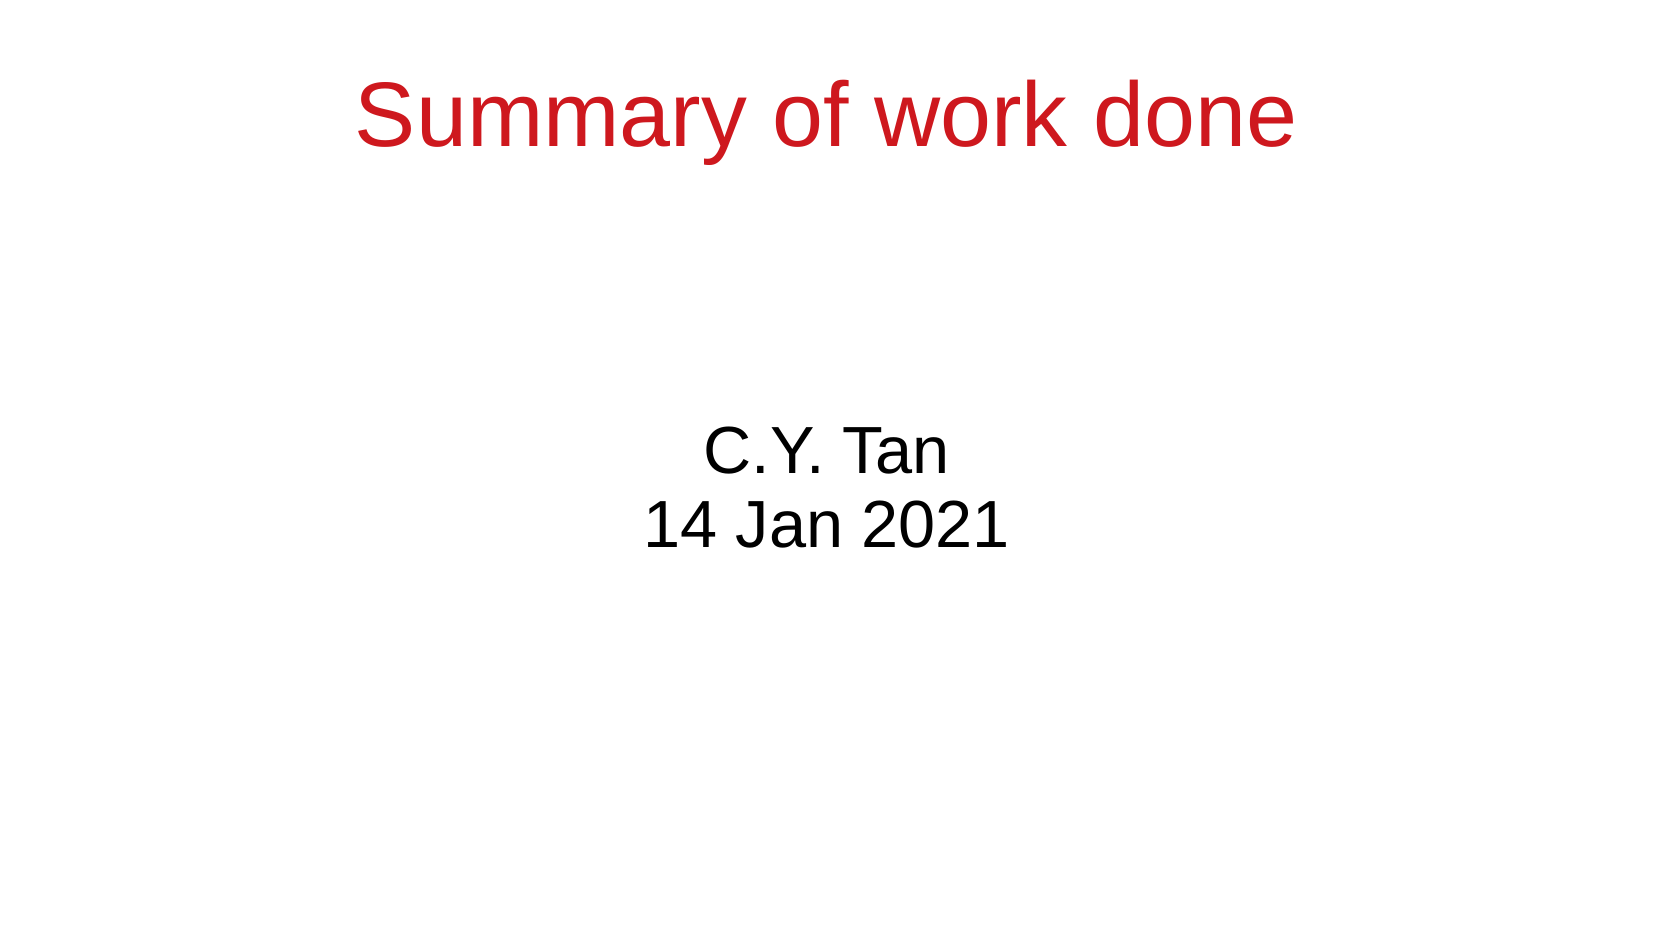

# Summary of work done
C.Y. Tan
14 Jan 2021